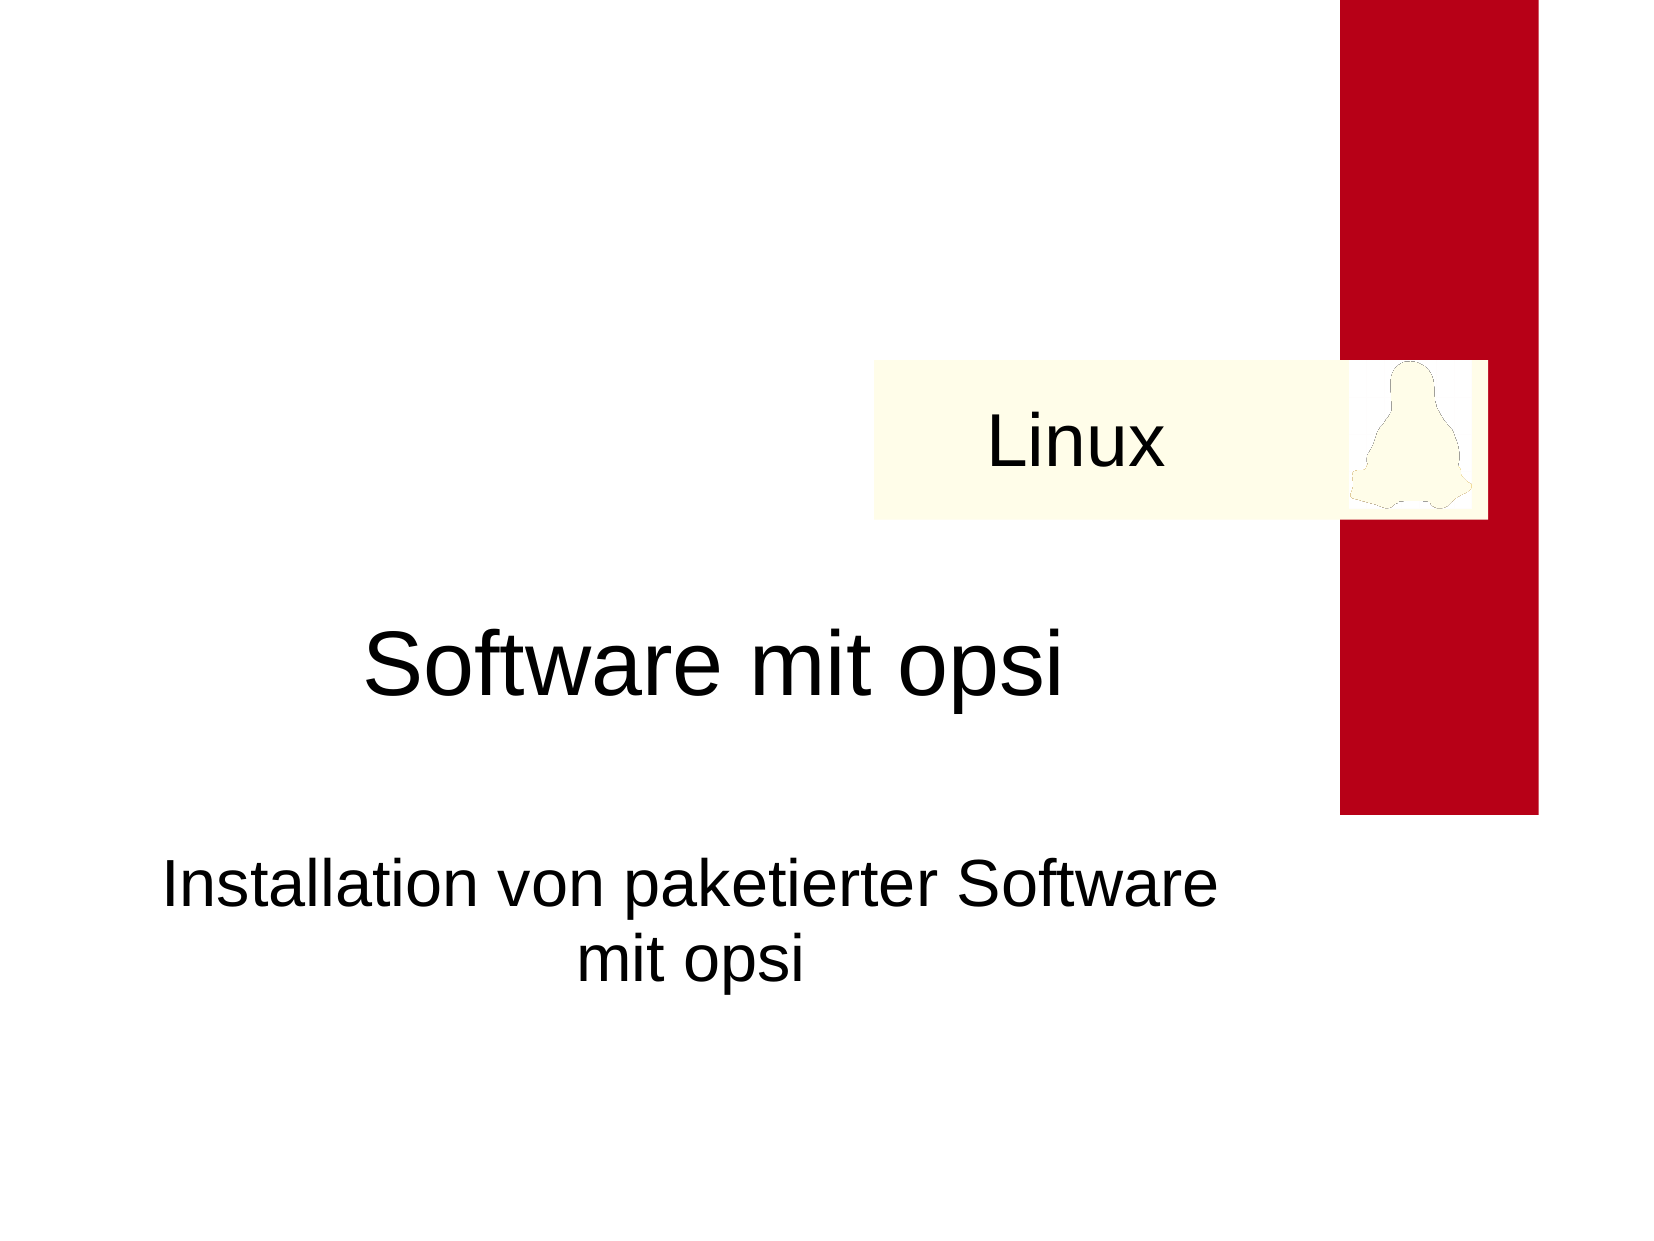

# Software mit opsi
Installation von paketierter Software mit opsi